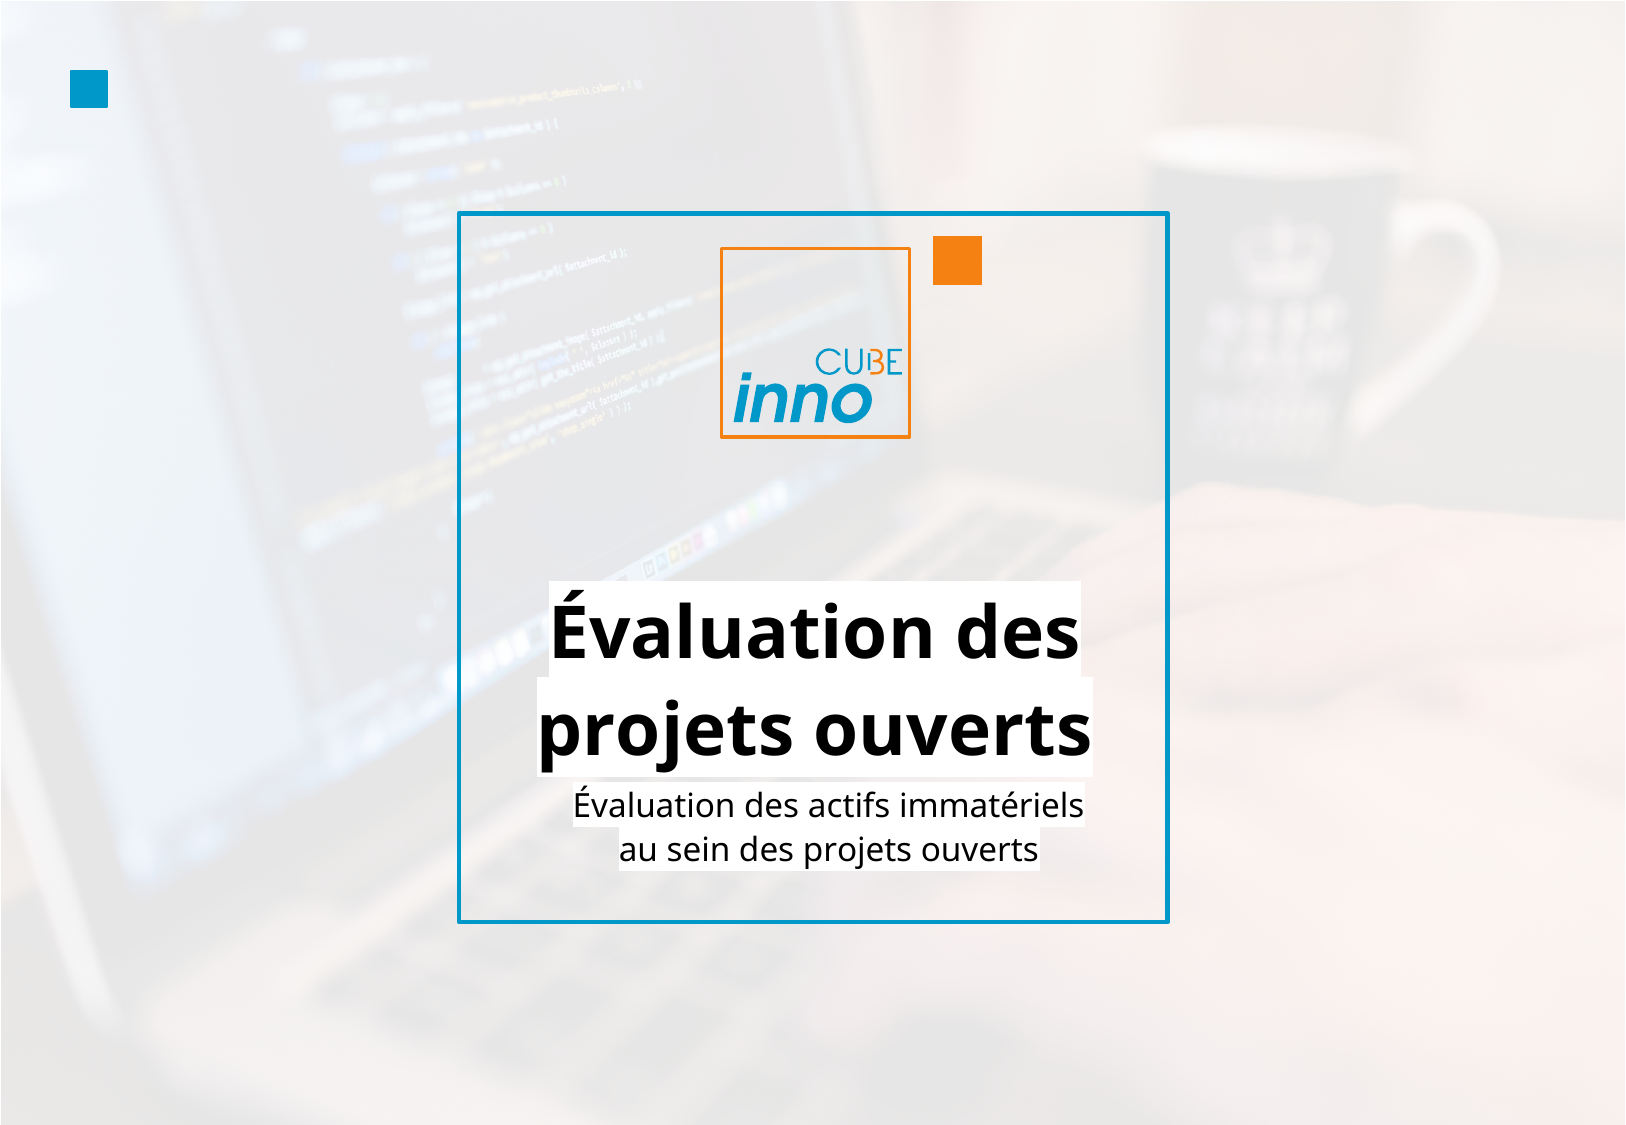

# Évaluation des projets ouverts
Évaluation des actifs immatériels
au sein des projets ouverts